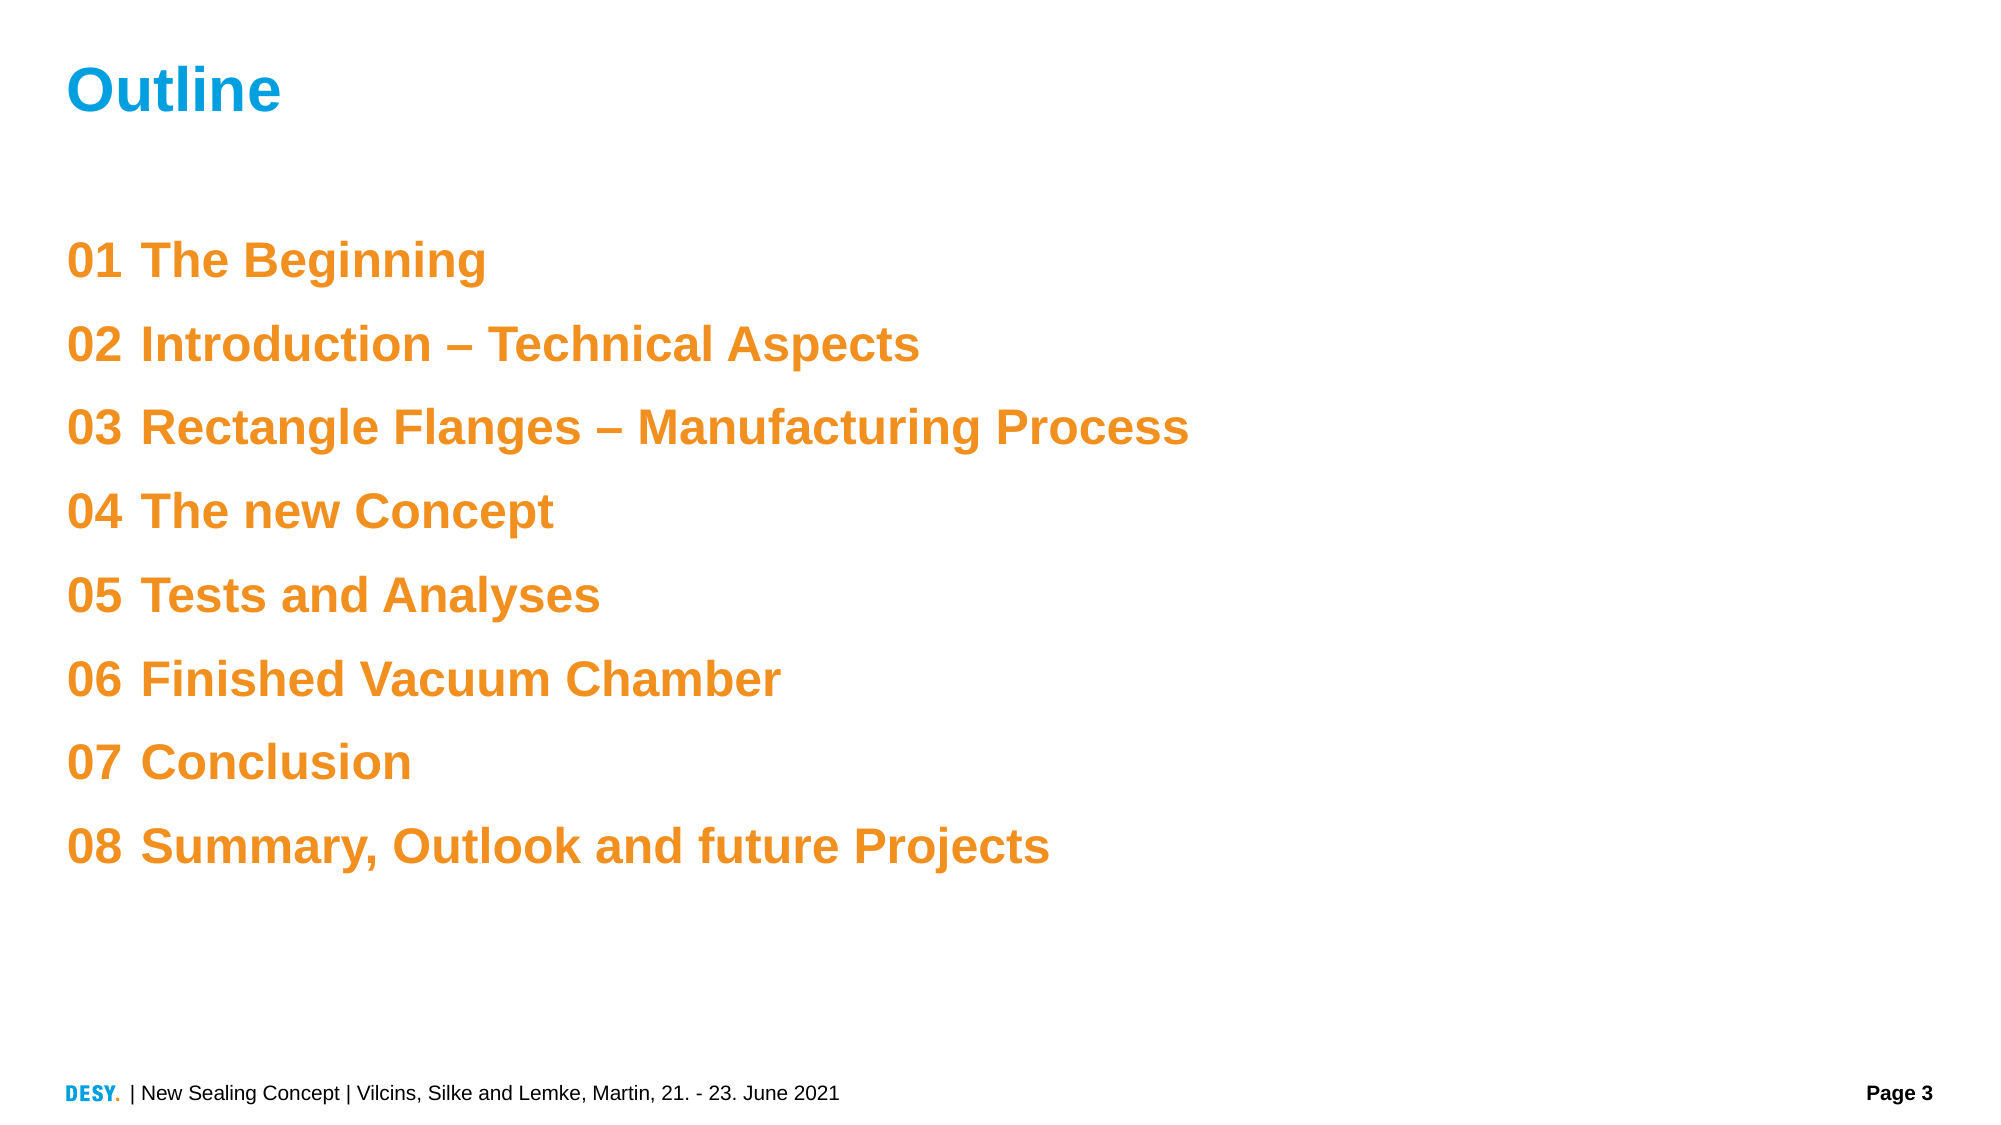

# Outline
01	The Beginning
02	Introduction – Technical Aspects
03	Rectangle Flanges – Manufacturing Process
04	The new Concept
05	Tests and Analyses
06	Finished Vacuum Chamber
07	Conclusion
08	Summary, Outlook and future Projects
| New Sealing Concept | Vilcins, Silke and Lemke, Martin, 21. - 23. June 2021